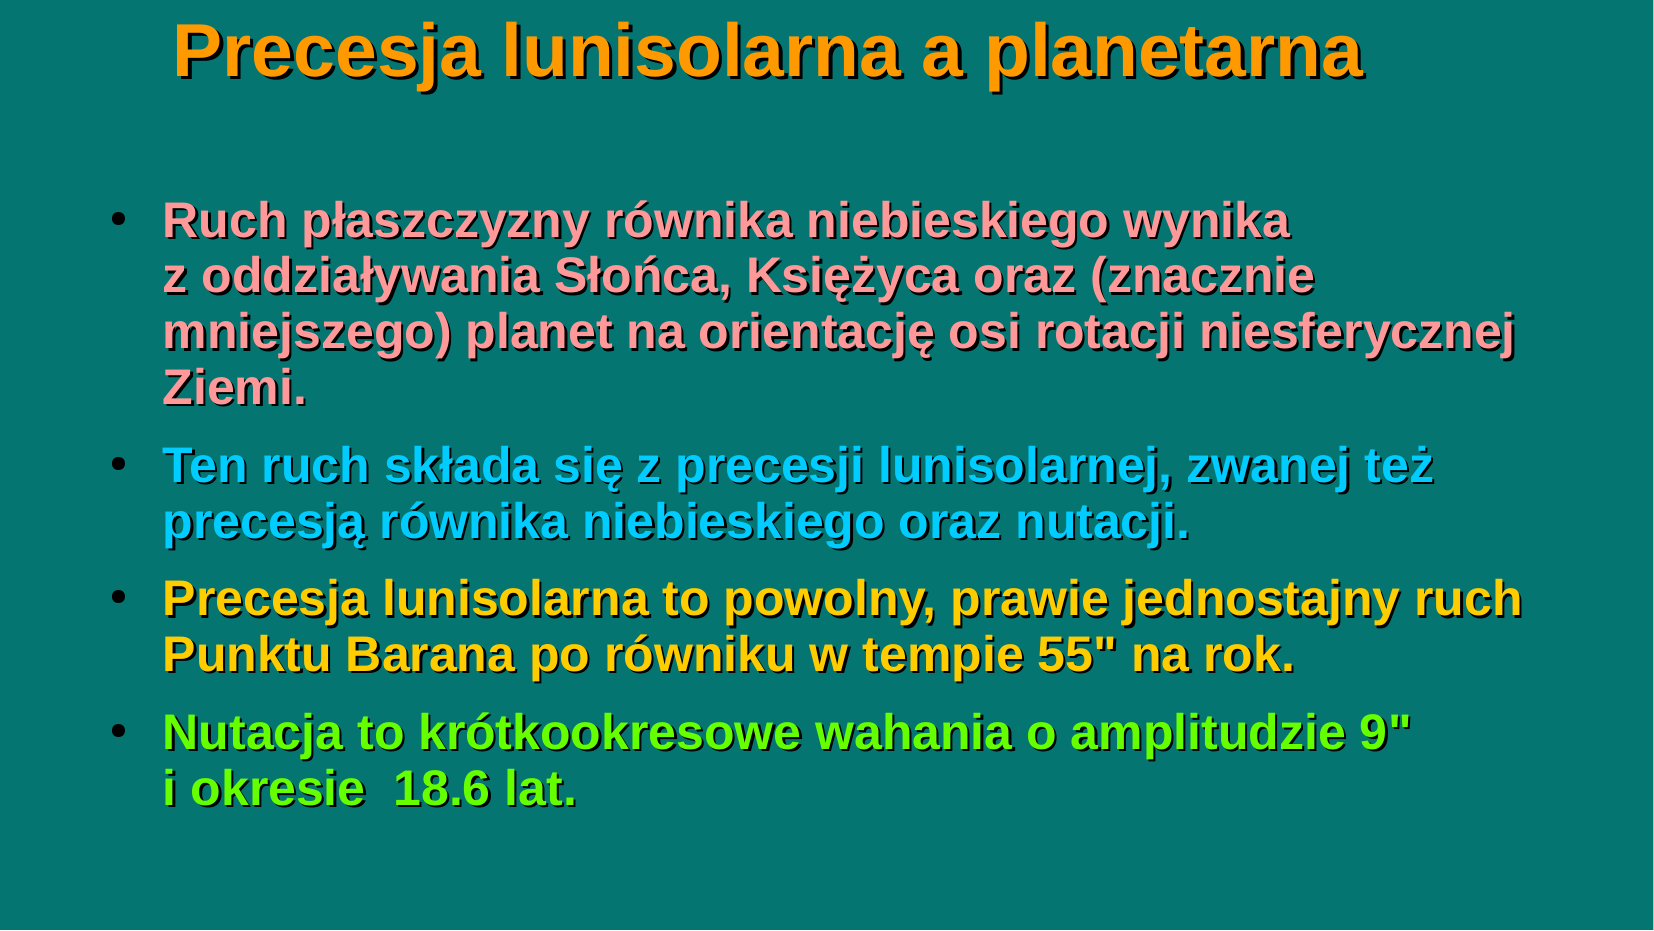

# Precesja lunisolarna a planetarna
Ruch płaszczyzny równika niebieskiego wynika z oddziaływania Słońca, Księżyca oraz (znacznie mniejszego) planet na orientację osi rotacji niesferycznej Ziemi.
Ten ruch składa się z precesji lunisolarnej, zwanej też precesją równika niebieskiego oraz nutacji.
Precesja lunisolarna to powolny, prawie jednostajny ruch Punktu Barana po równiku w tempie 55" na rok.
Nutacja to krótkookresowe wahania o amplitudzie 9" i okresie 18.6 lat.